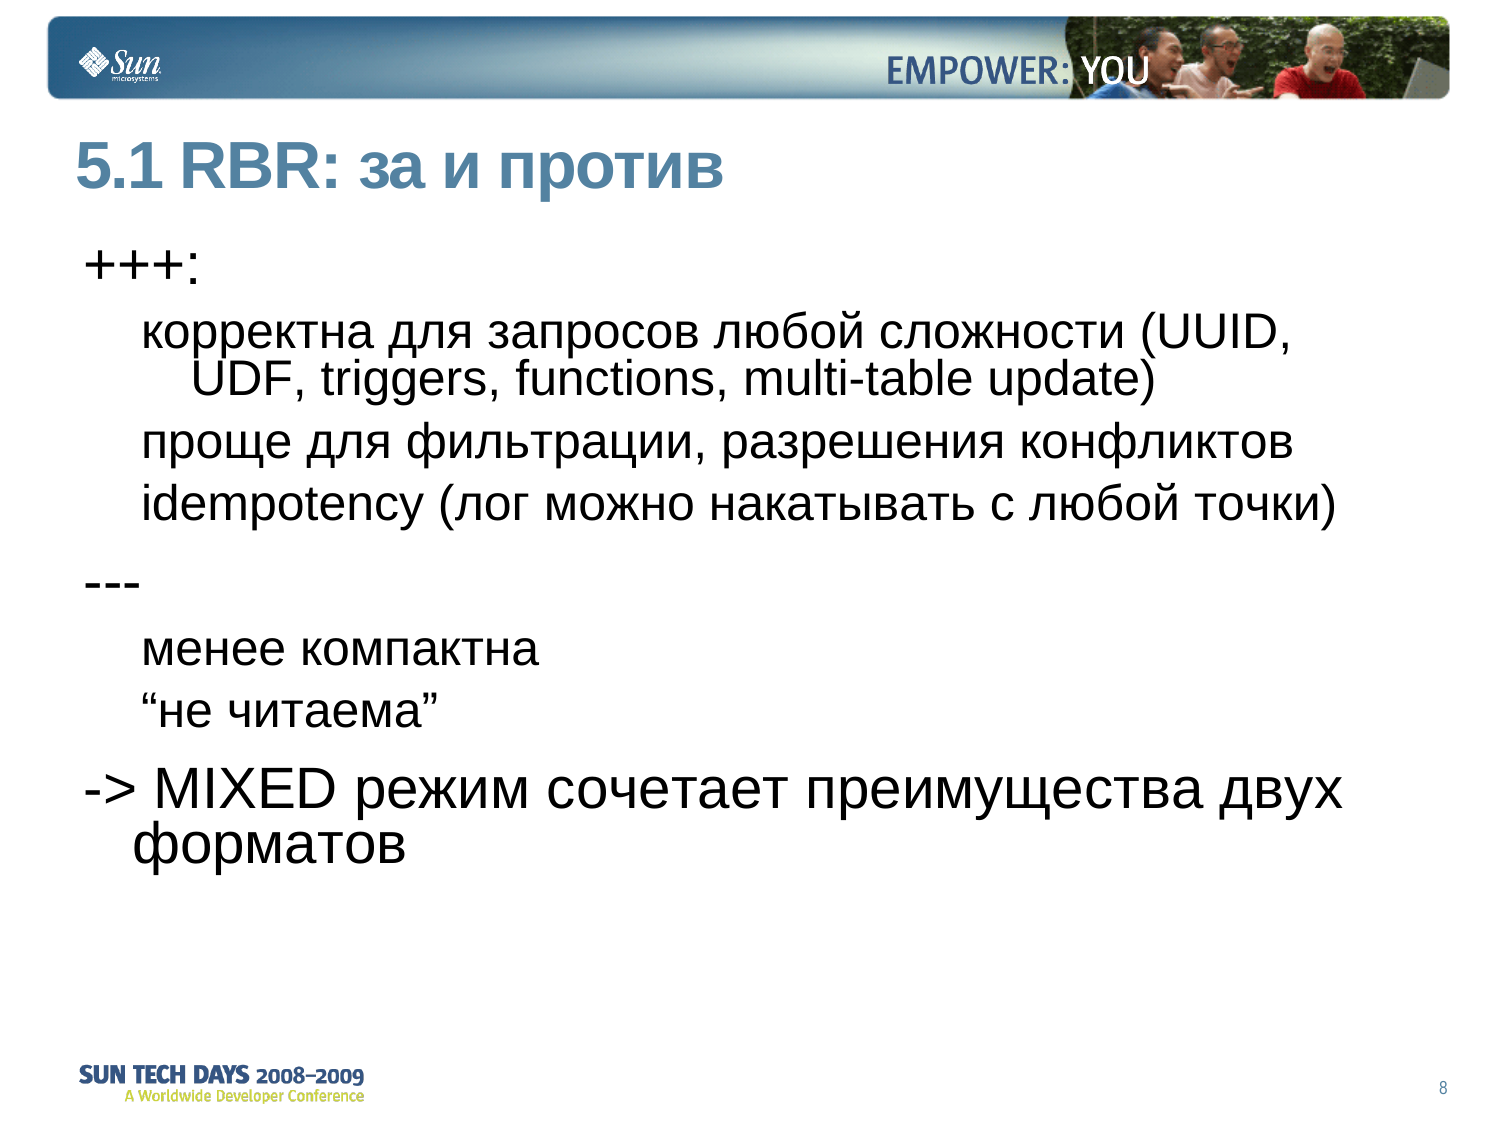

# 5.1 RBR: за и против
+++:
корректна для запросов любой сложности (UUID, UDF, triggers, functions, multi-table update)
проще для фильтрации, разрешения конфликтов
idempotency (лог можно накатывать с любой точки)
---
менее компактна
“не читаема”
-> MIXED режим сочетает преимущества двух форматов